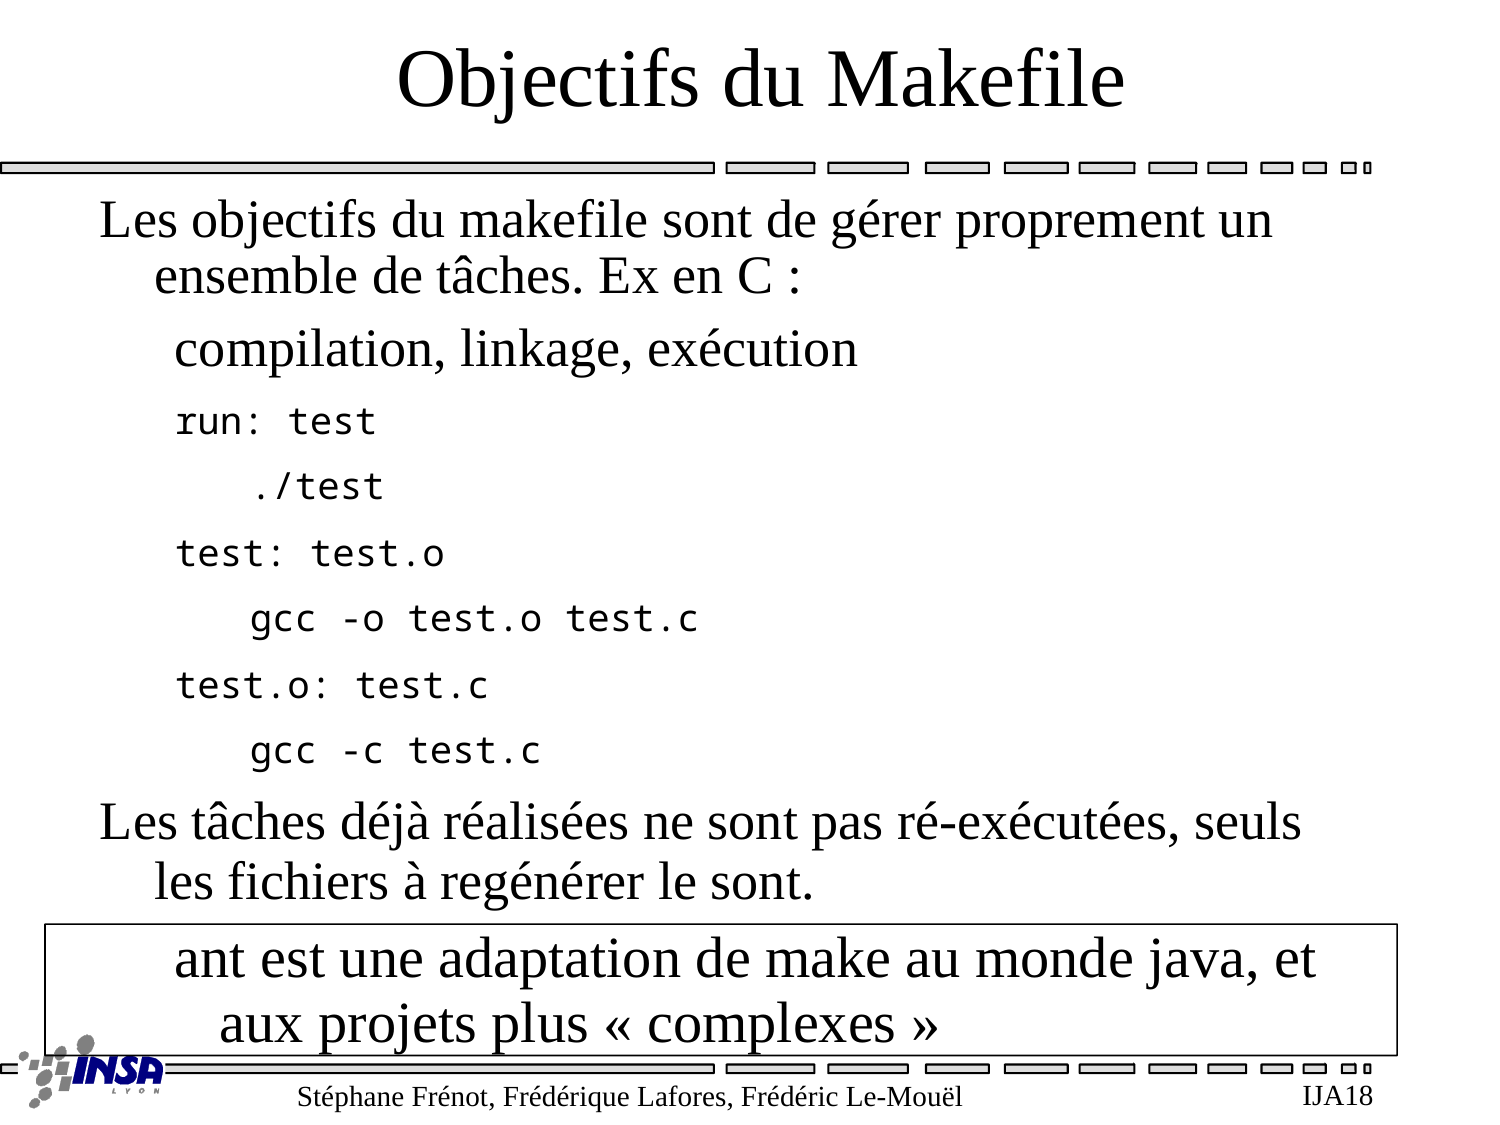

# Objectifs du Makefile
Les objectifs du makefile sont de gérer proprement un ensemble de tâches. Ex en C :
compilation, linkage, exécution
run: test
./test
test: test.o
gcc -o test.o test.c
test.o: test.c
gcc -c test.c
Les tâches déjà réalisées ne sont pas ré-exécutées, seuls les fichiers à regénérer le sont.
ant est une adaptation de make au monde java, et aux projets plus « complexes »